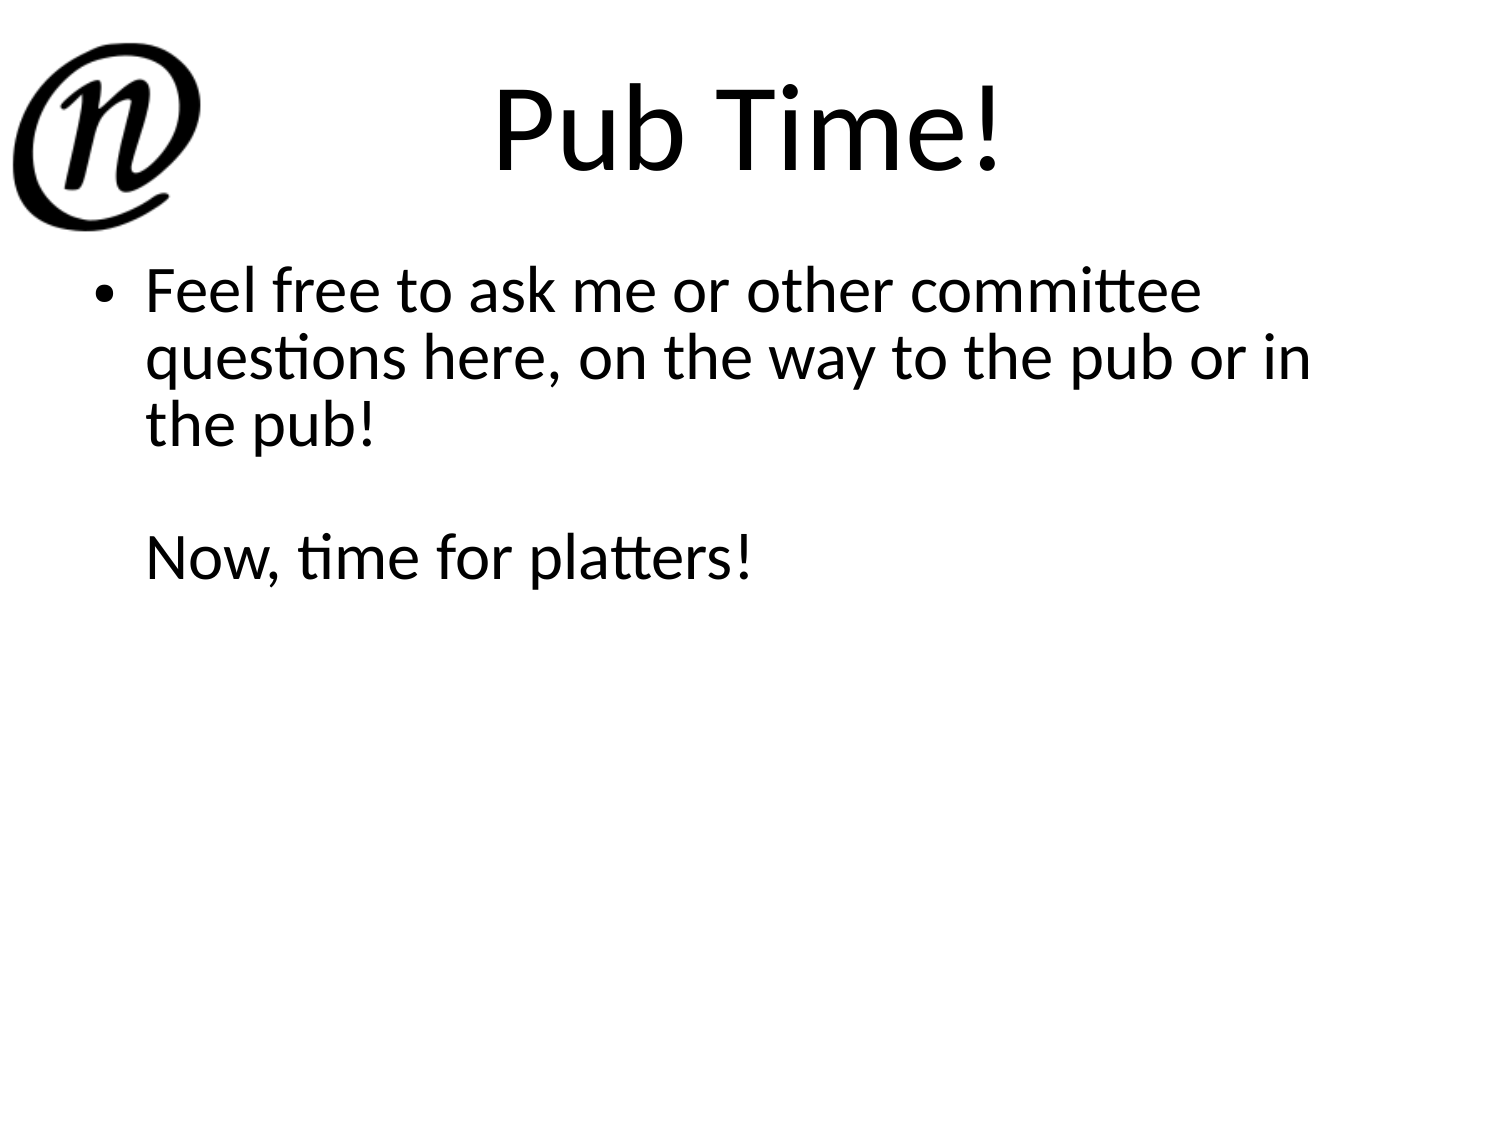

# Pub Time!
Feel free to ask me or other committee questions here, on the way to the pub or in the pub!
Now, time for platters!